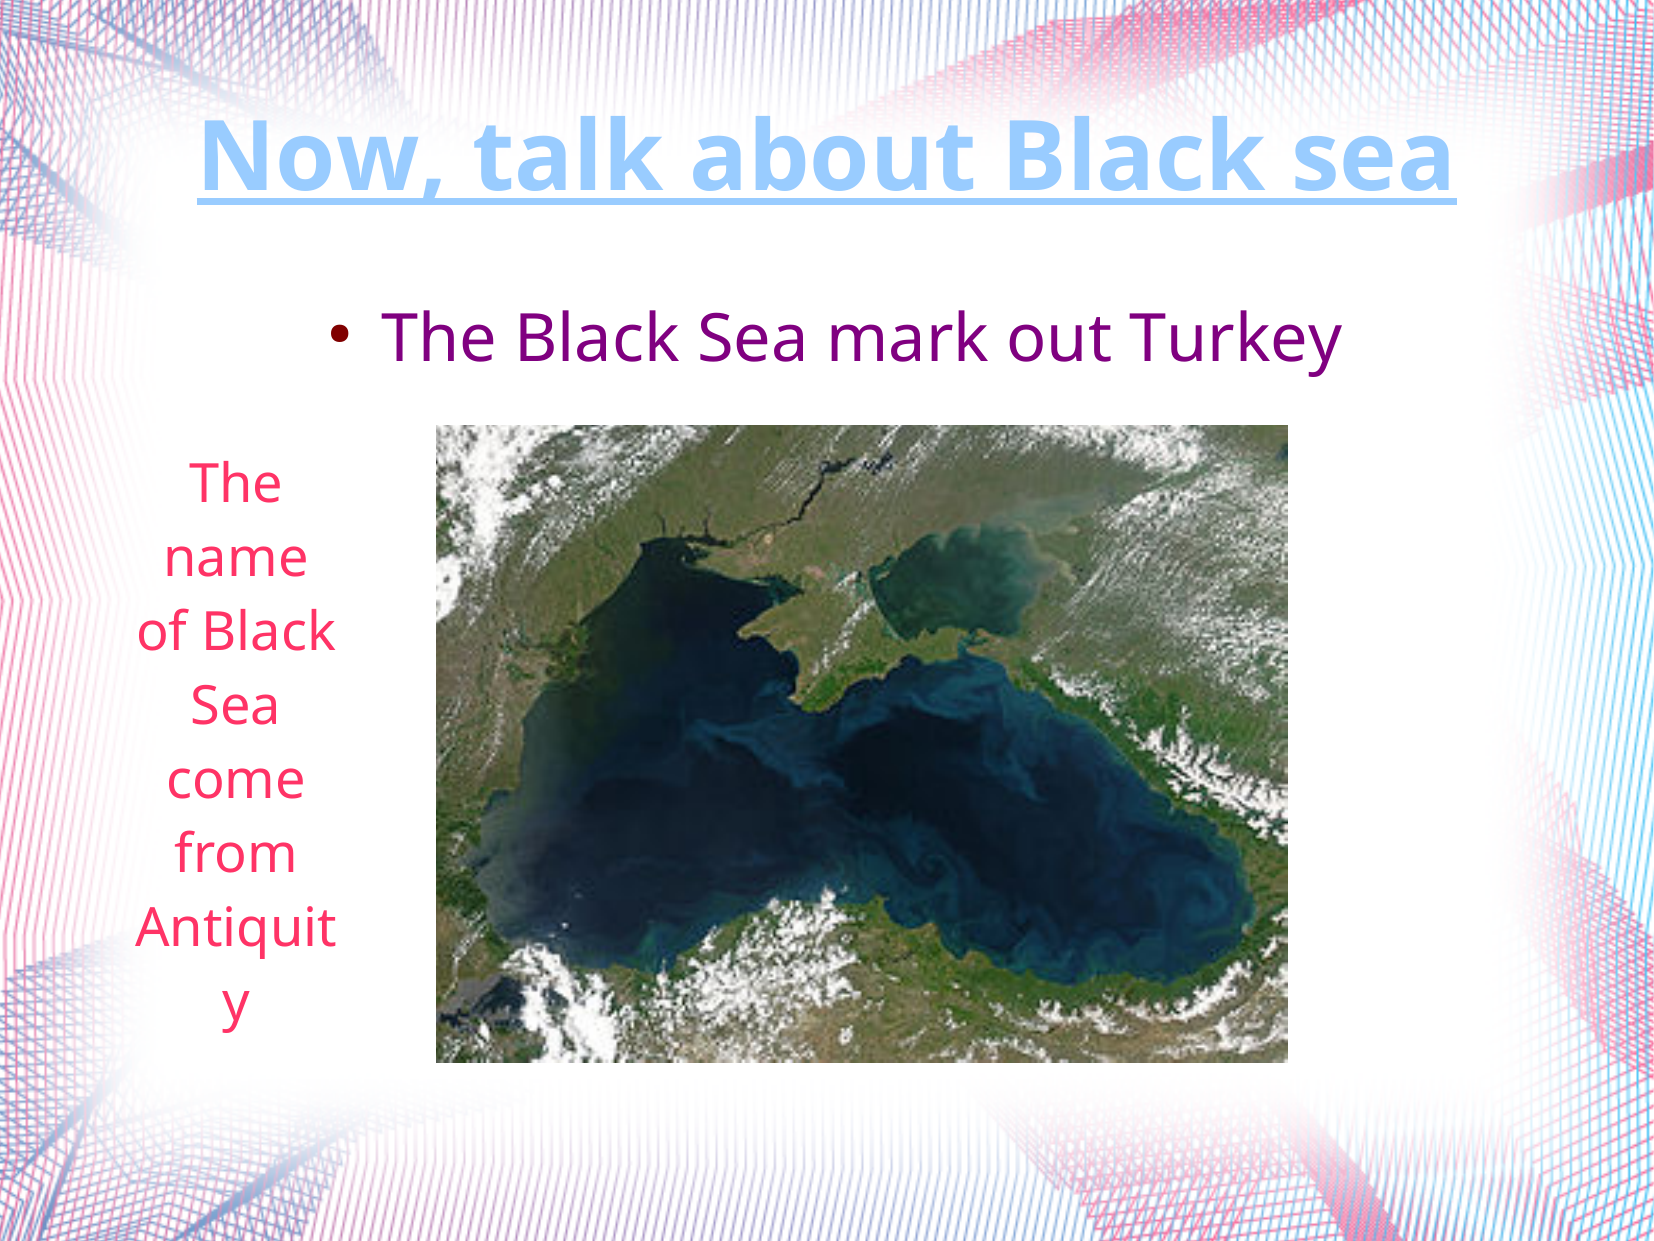

# Now, talk about Black sea
The Black Sea mark out Turkey
The name of Black Sea come from Antiquity